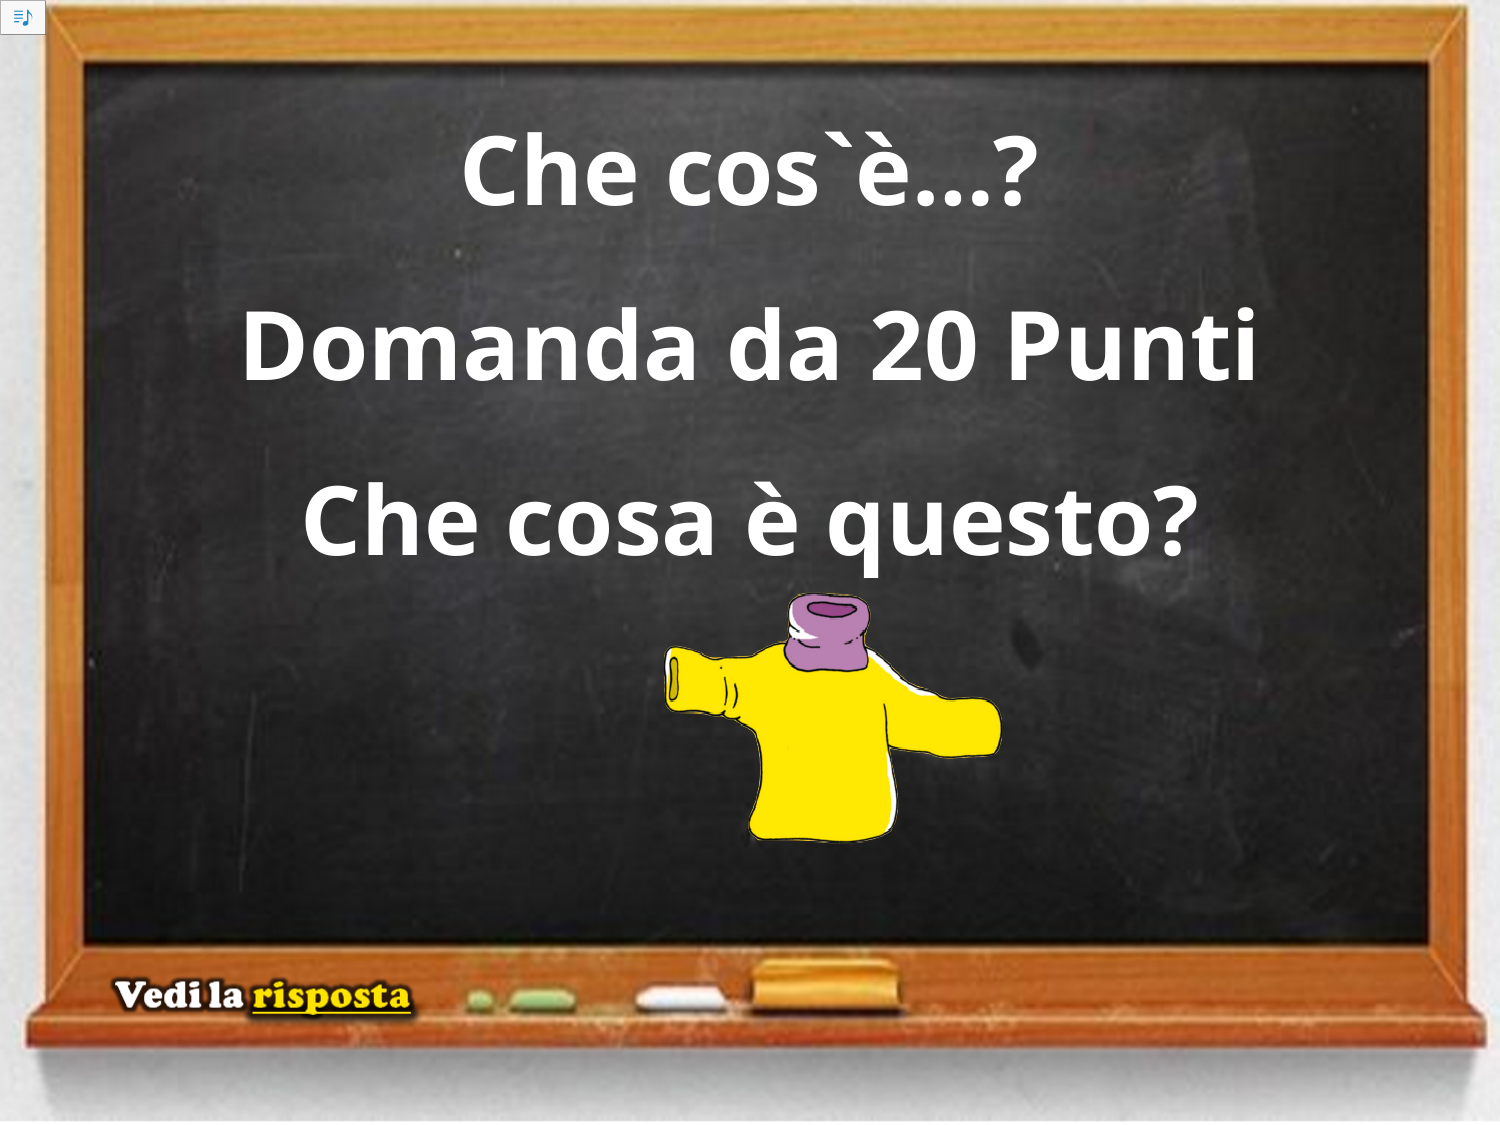

Che cos`è…?
Domanda da 20 Punti
Che cosa è questo?